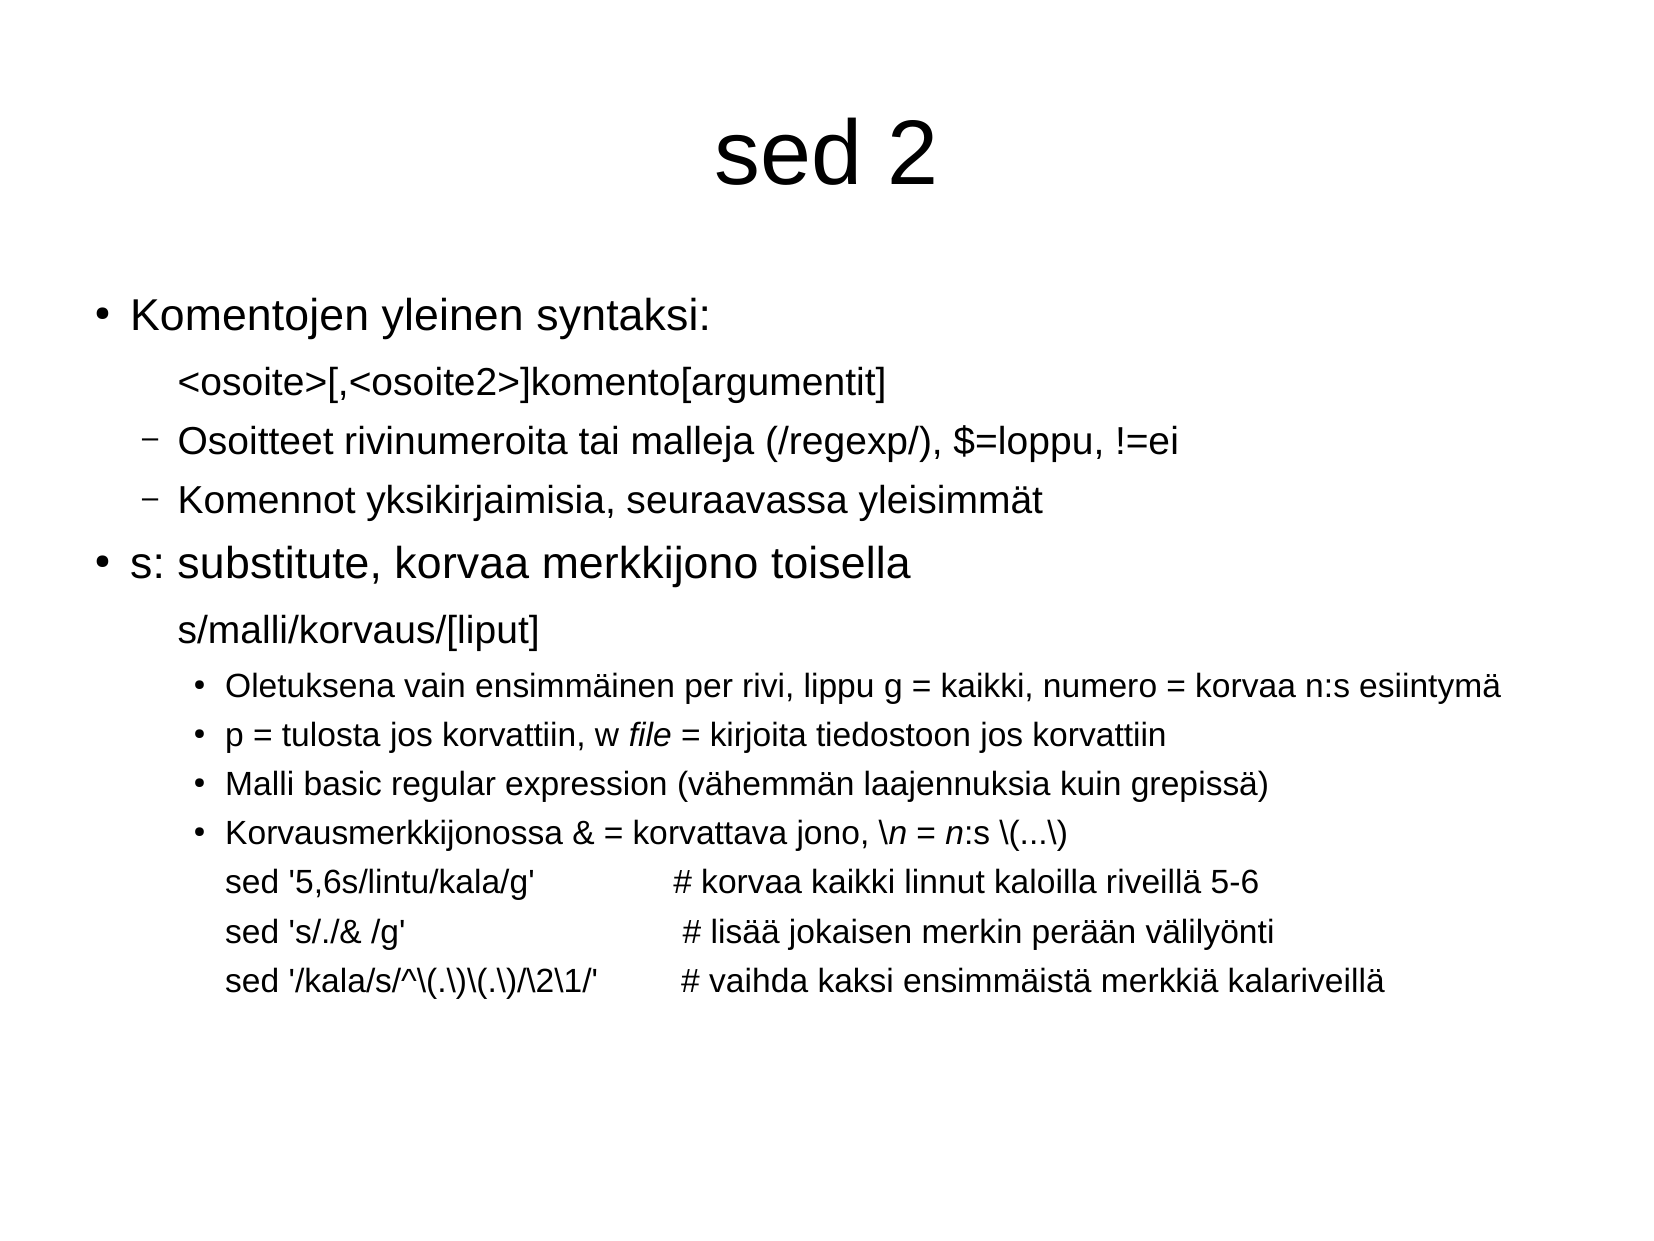

# sed 2
Komentojen yleinen syntaksi:
<osoite>[,<osoite2>]komento[argumentit]
Osoitteet rivinumeroita tai malleja (/regexp/), $=loppu, !=ei
Komennot yksikirjaimisia, seuraavassa yleisimmät
s: substitute, korvaa merkkijono toisella
s/malli/korvaus/[liput]
Oletuksena vain ensimmäinen per rivi, lippu g = kaikki, numero = korvaa n:s esiintymä
p = tulosta jos korvattiin, w file = kirjoita tiedostoon jos korvattiin
Malli basic regular expression (vähemmän laajennuksia kuin grepissä)
Korvausmerkkijonossa & = korvattava jono, \n = n:s \(...\)
sed '5,6s/lintu/kala/g' # korvaa kaikki linnut kaloilla riveillä 5-6
sed 's/./& /g' # lisää jokaisen merkin perään välilyönti
sed '/kala/s/^\(.\)\(.\)/\2\1/' # vaihda kaksi ensimmäistä merkkiä kalariveillä